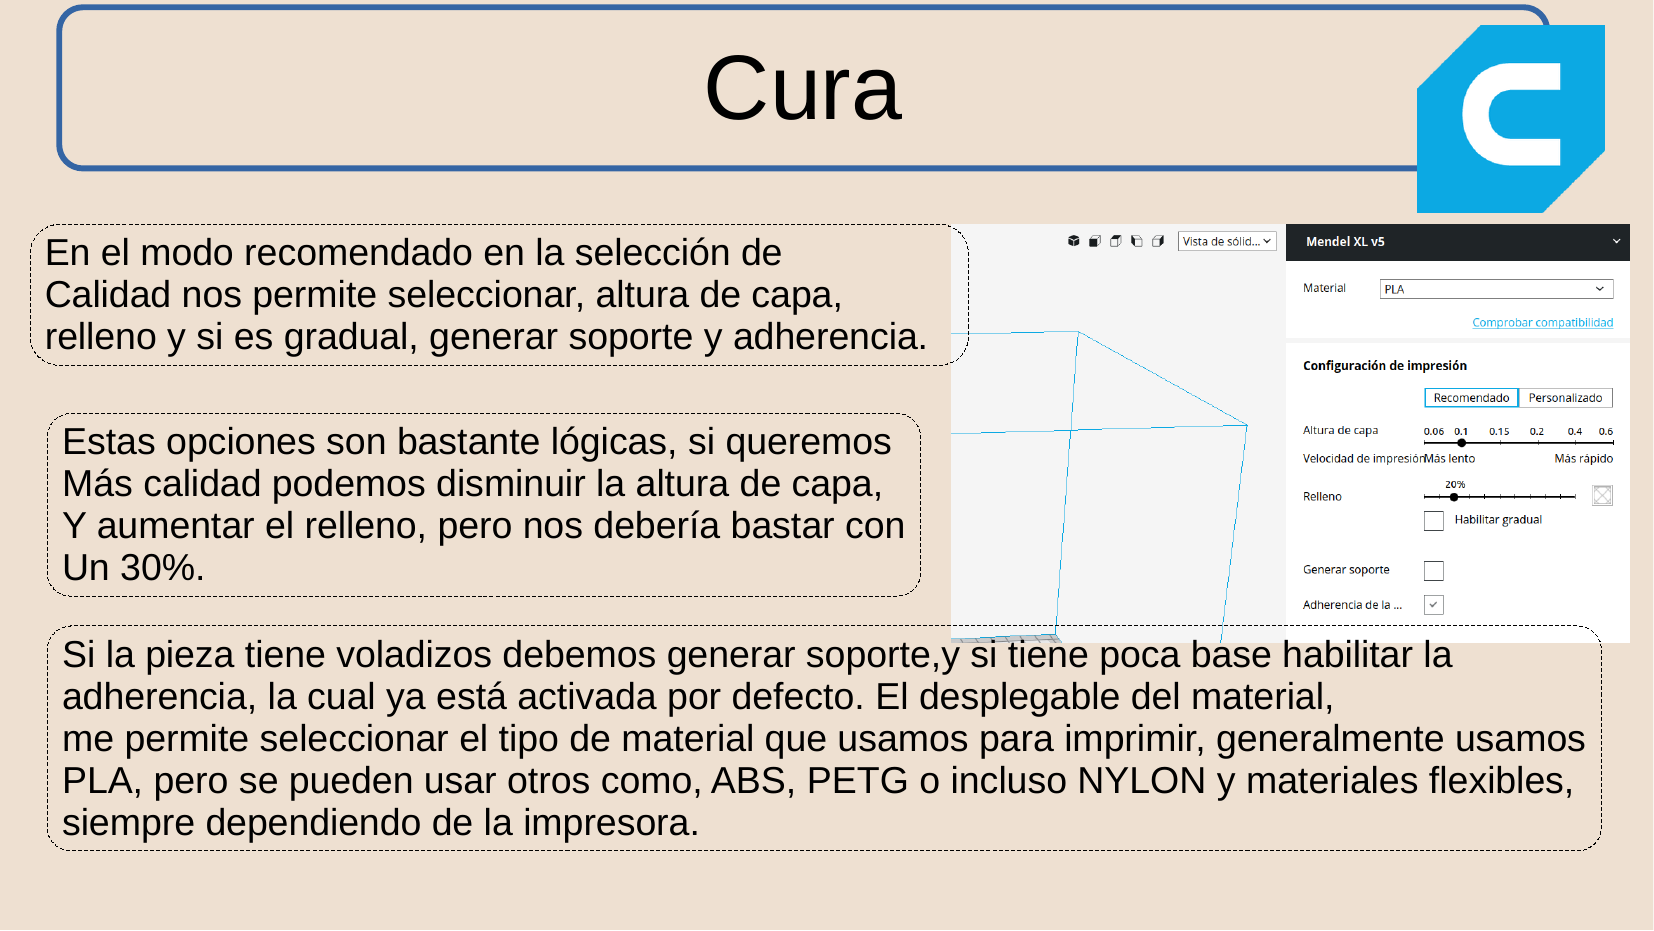

# Cura
En el modo recomendado en la selección de
Calidad nos permite seleccionar, altura de capa,
relleno y si es gradual, generar soporte y adherencia.
Estas opciones son bastante lógicas, si queremos
Más calidad podemos disminuir la altura de capa,
Y aumentar el relleno, pero nos debería bastar con
Un 30%.
Si la pieza tiene voladizos debemos generar soporte,y si tiene poca base habilitar la
adherencia, la cual ya está activada por defecto. El desplegable del material,
me permite seleccionar el tipo de material que usamos para imprimir, generalmente usamos
PLA, pero se pueden usar otros como, ABS, PETG o incluso NYLON y materiales flexibles,
siempre dependiendo de la impresora.